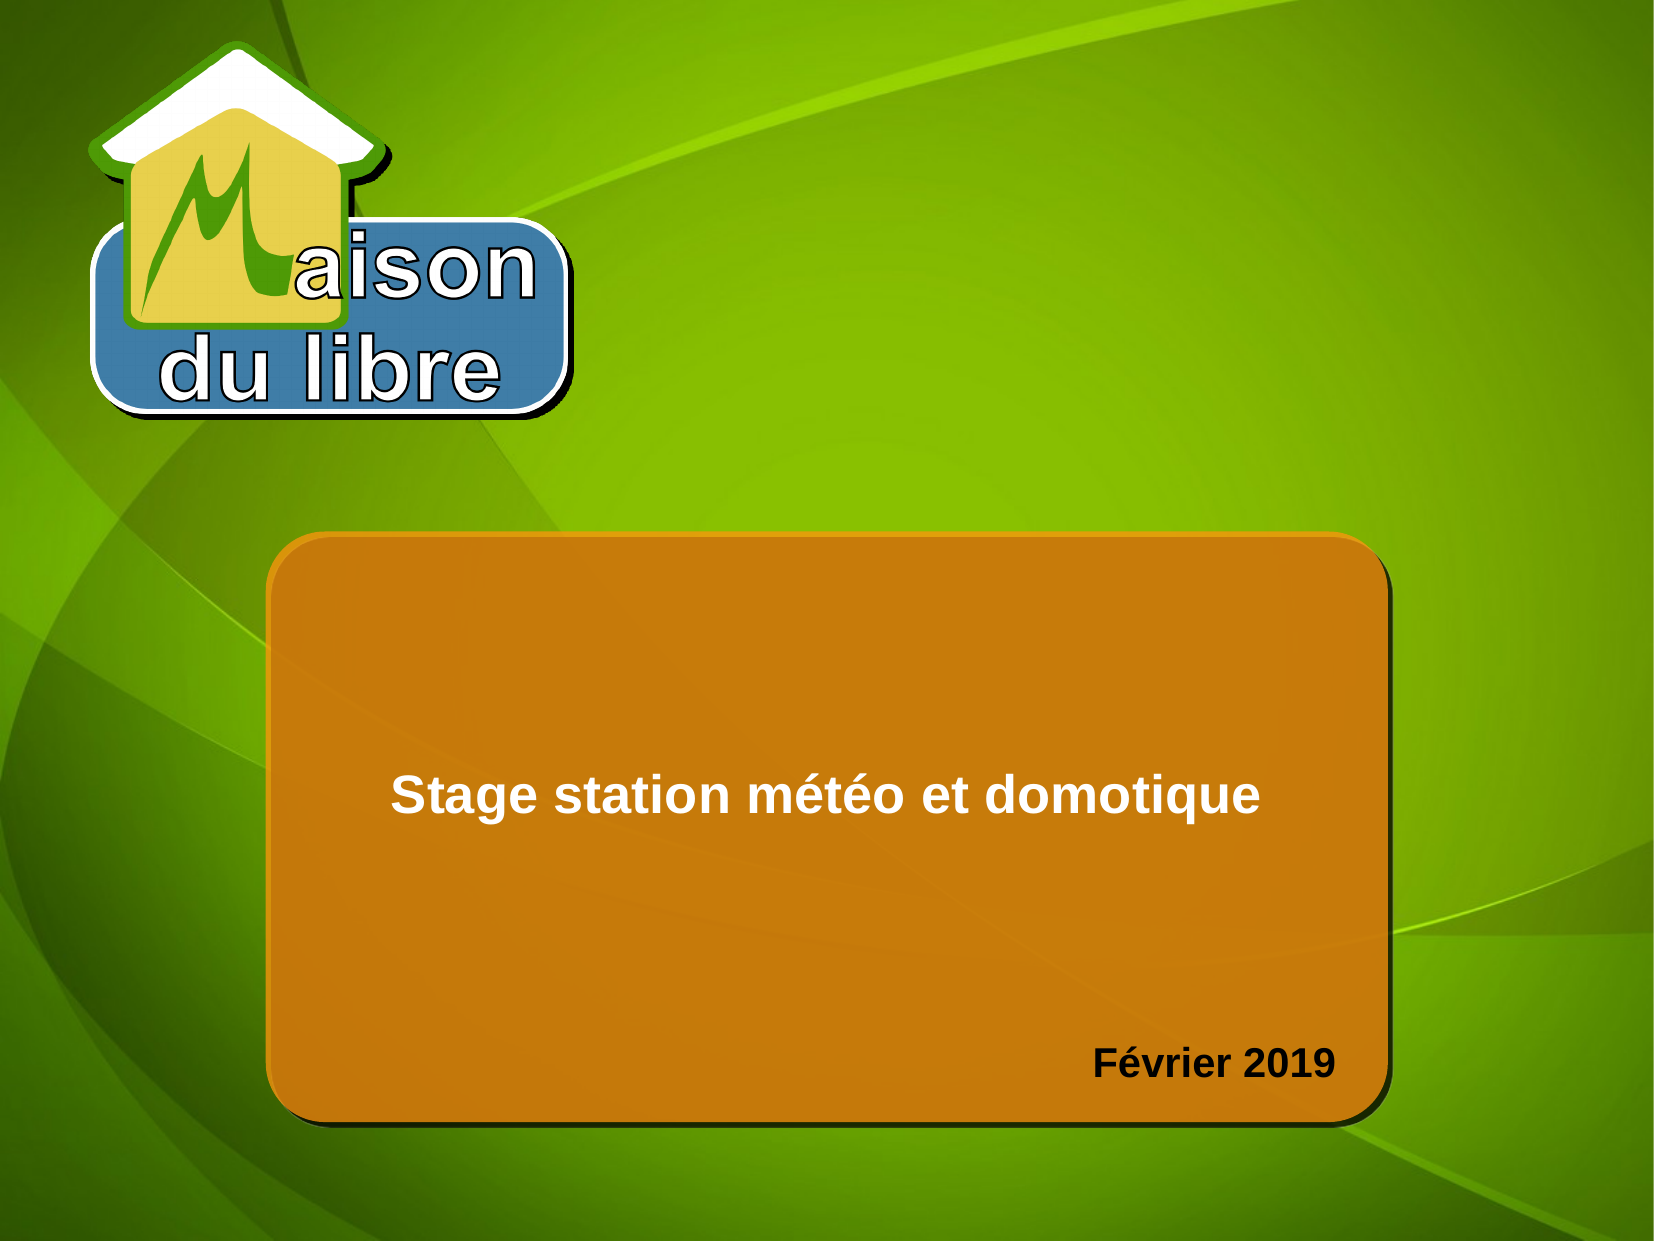

# Stage station météo et domotique
Février 2019